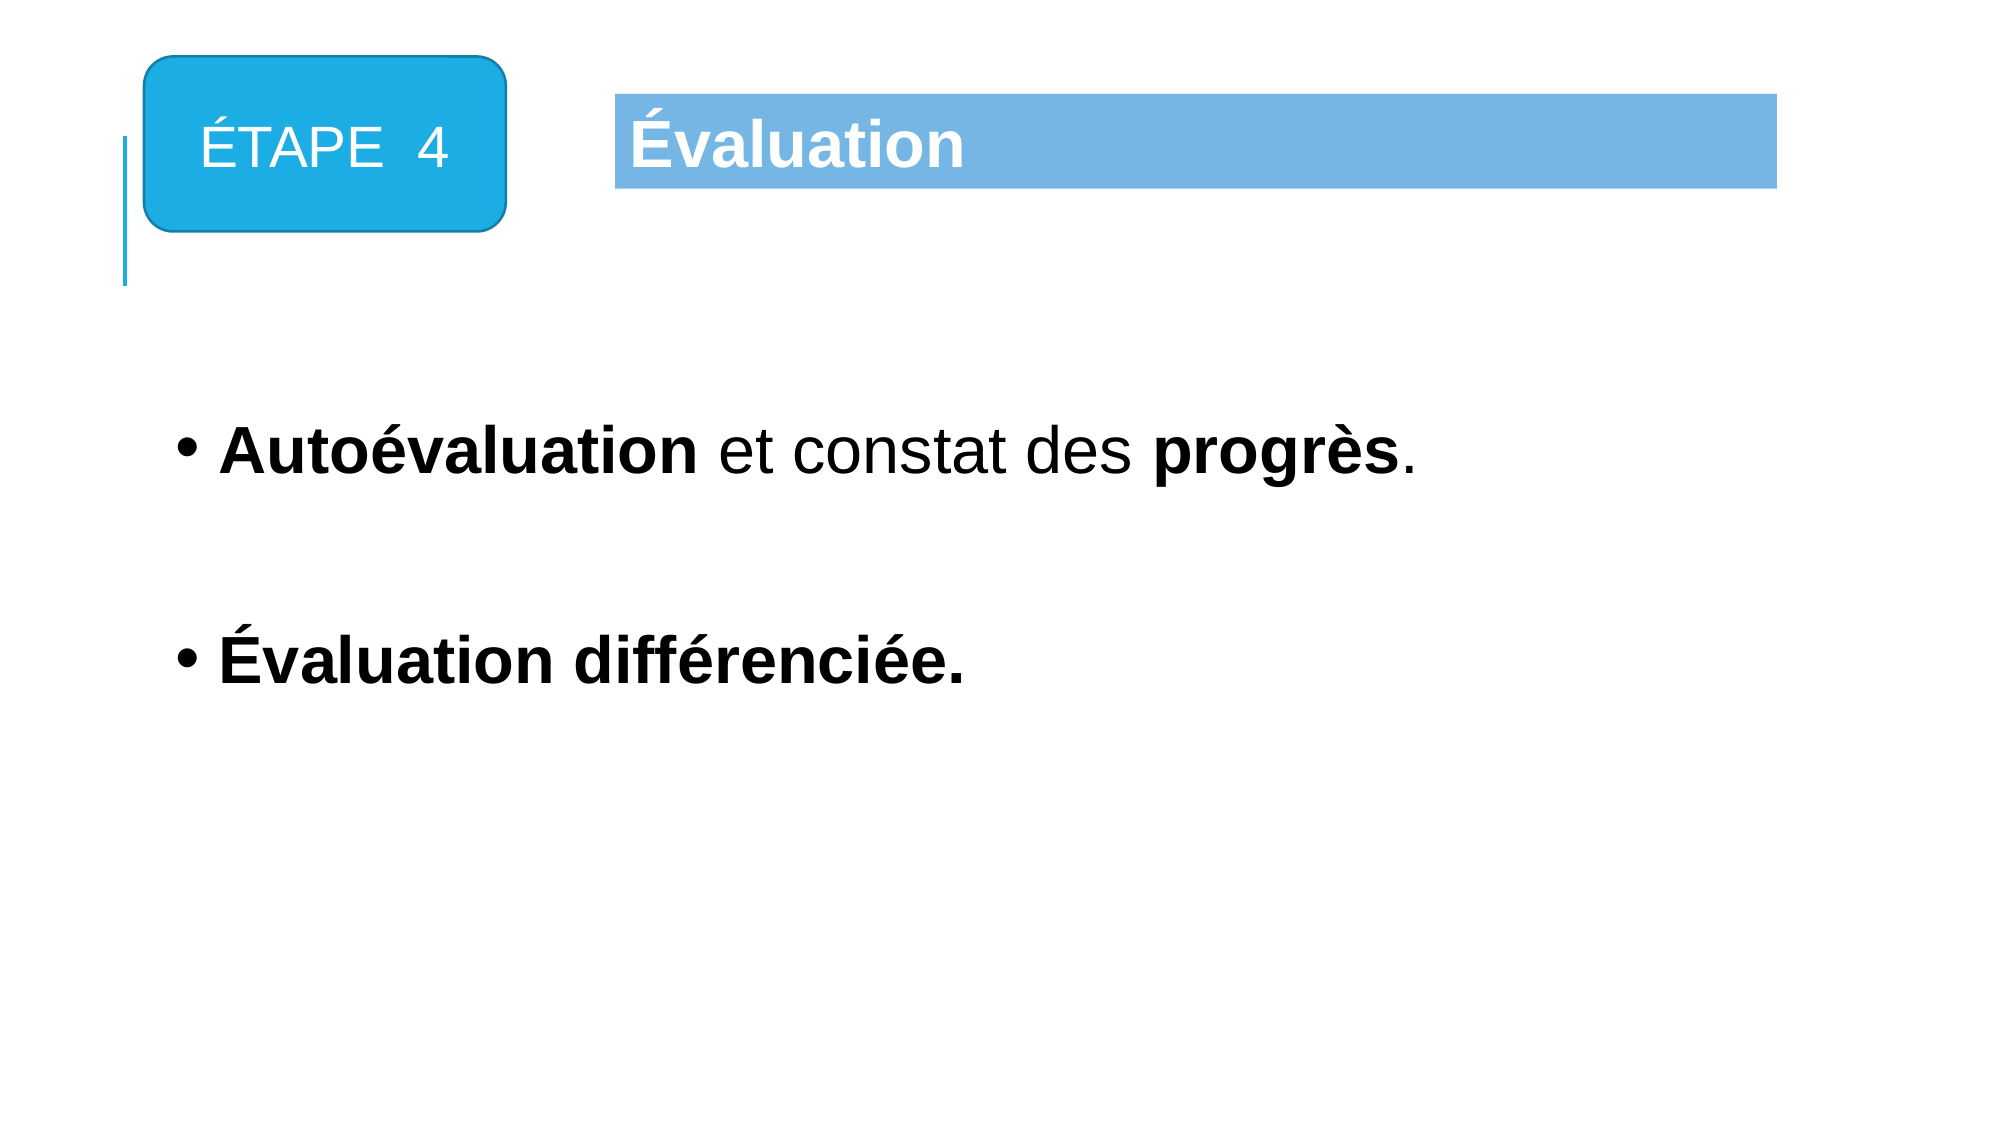

ÉTAPE 4
Évaluation
# Autoévaluation et constat des progrès.
 Évaluation différenciée.
ETAPE 2